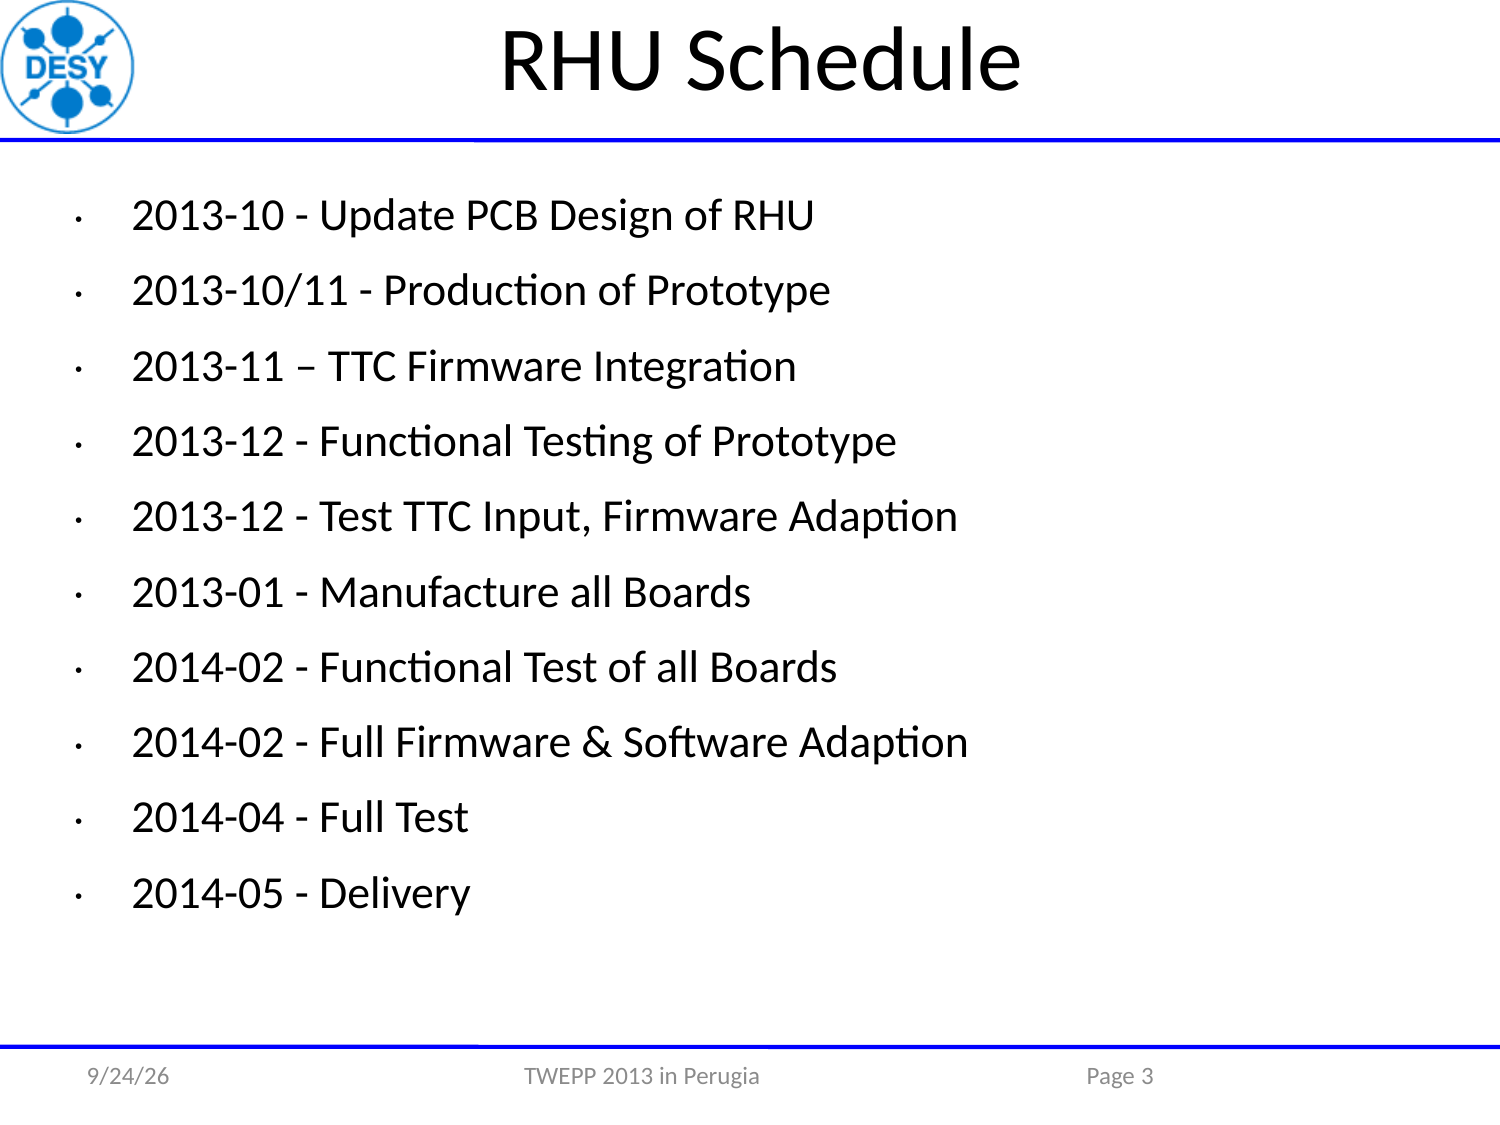

# RHU Schedule
2013-10 - Update PCB Design of RHU
2013-10/11 - Production of Prototype
2013-11 – TTC Firmware Integration
2013-12 - Functional Testing of Prototype
2013-12 - Test TTC Input, Firmware Adaption
2013-01 - Manufacture all Boards
2014-02 - Functional Test of all Boards
2014-02 - Full Firmware & Software Adaption
2014-04 - Full Test
2014-05 - Delivery